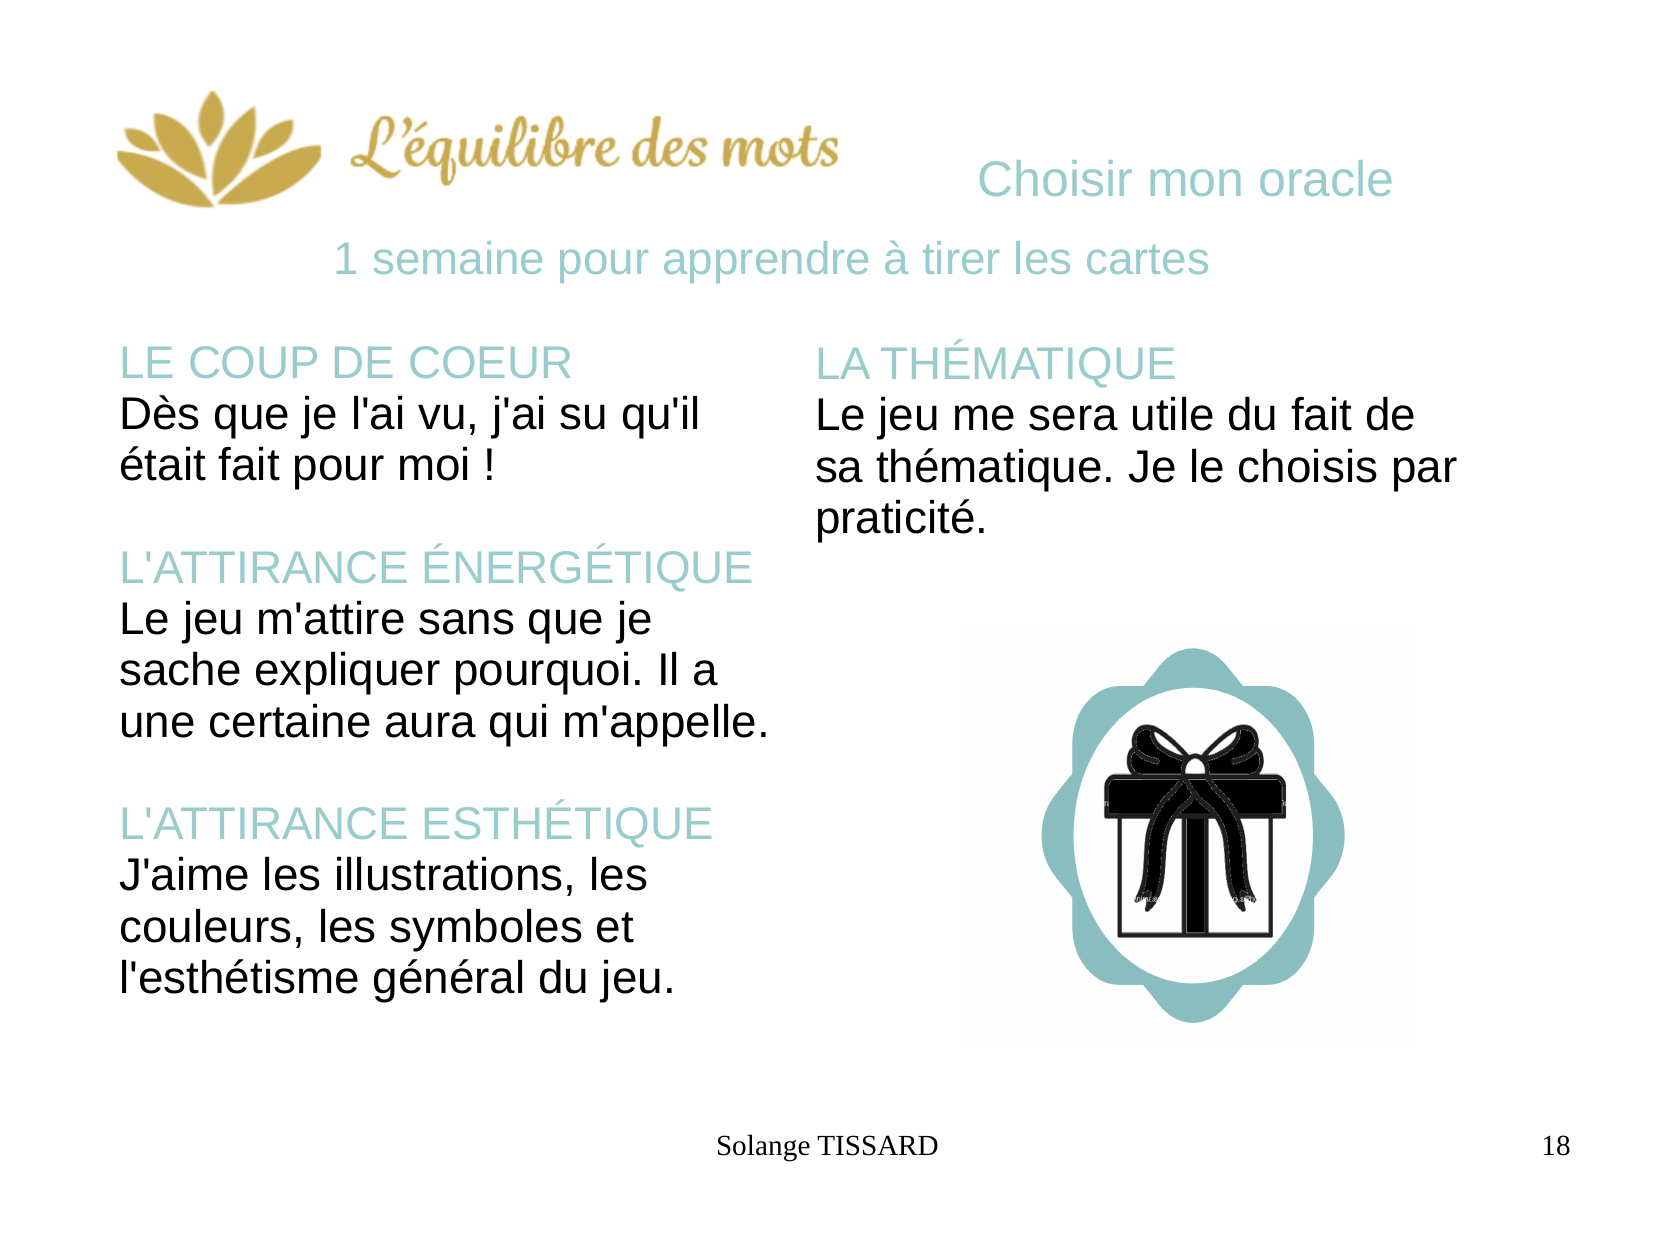

# Choisir mon oracle
1 semaine pour apprendre à tirer les cartes
LE COUP DE COEUR
Dès que je l'ai vu, j'ai su qu'il
était fait pour moi !
L'ATTIRANCE ÉNERGÉTIQUE
Le jeu m'attire sans que je
sache expliquer pourquoi. Il a
une certaine aura qui m'appelle.
L'ATTIRANCE ESTHÉTIQUE
J'aime les illustrations, les
couleurs, les symboles et
l'esthétisme général du jeu.
LA THÉMATIQUE
Le jeu me sera utile du fait de
sa thématique. Je le choisis par
praticité.
Solange TISSARD
18